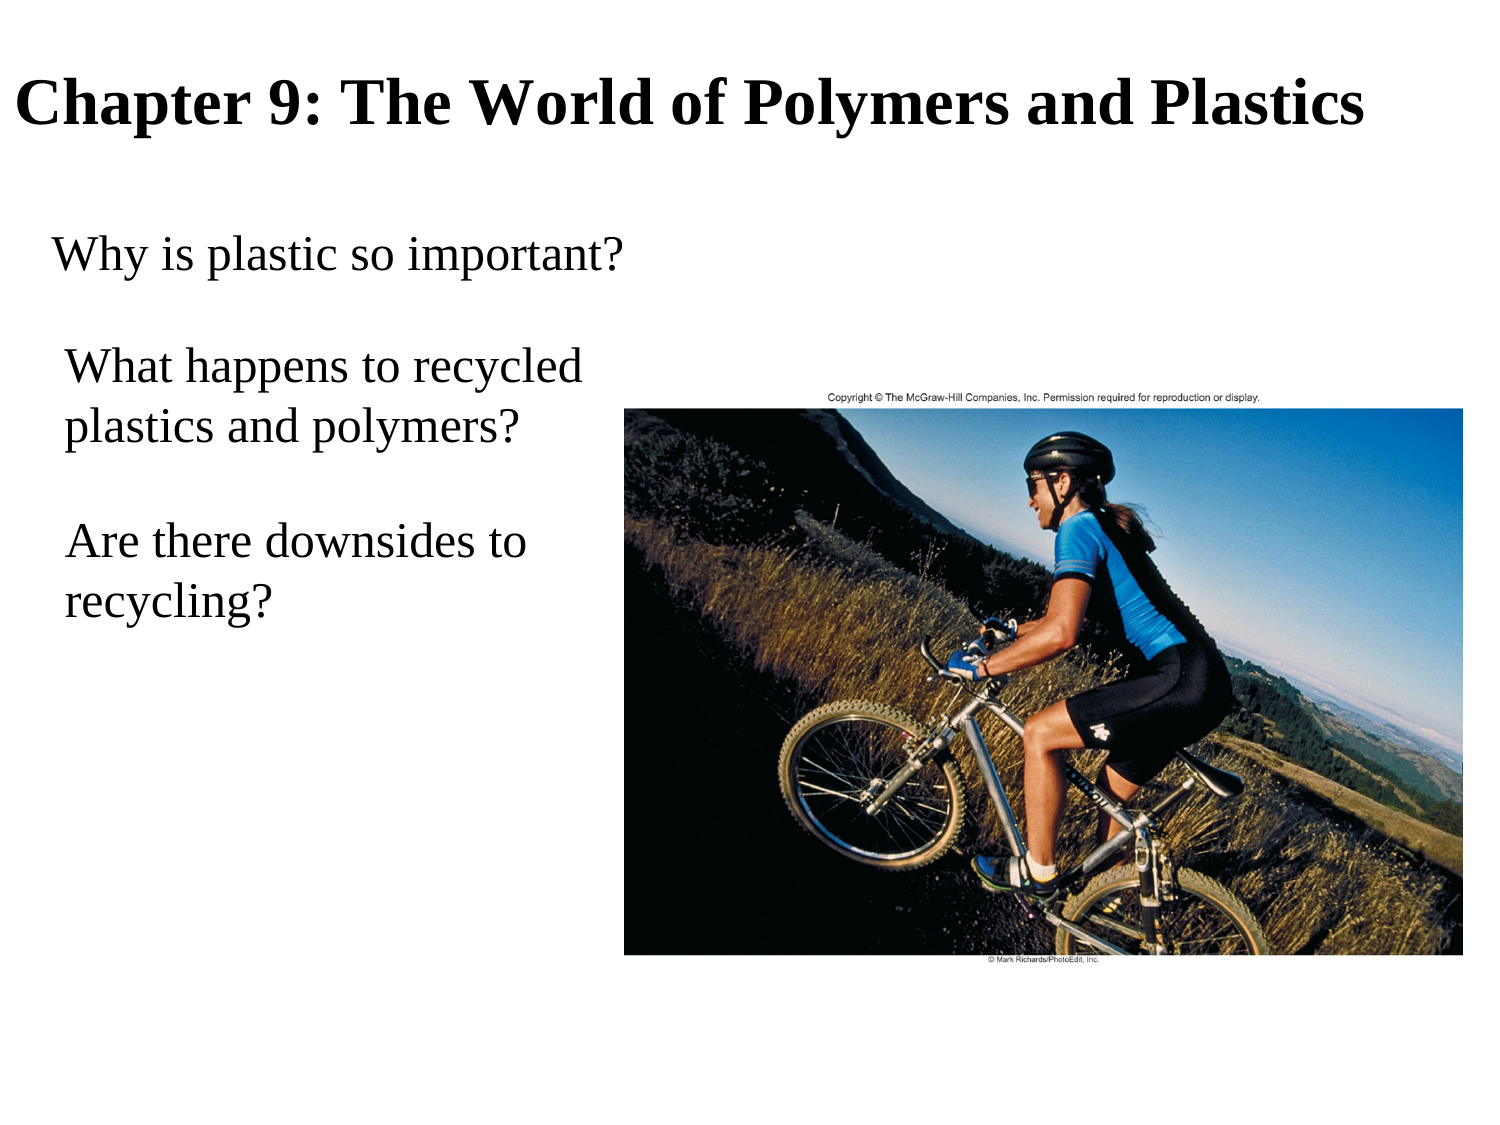

Chapter 9: The World of Polymers and Plastics
Why is plastic so important?
What happens to recycled
plastics and polymers?
Are there downsides to recycling?